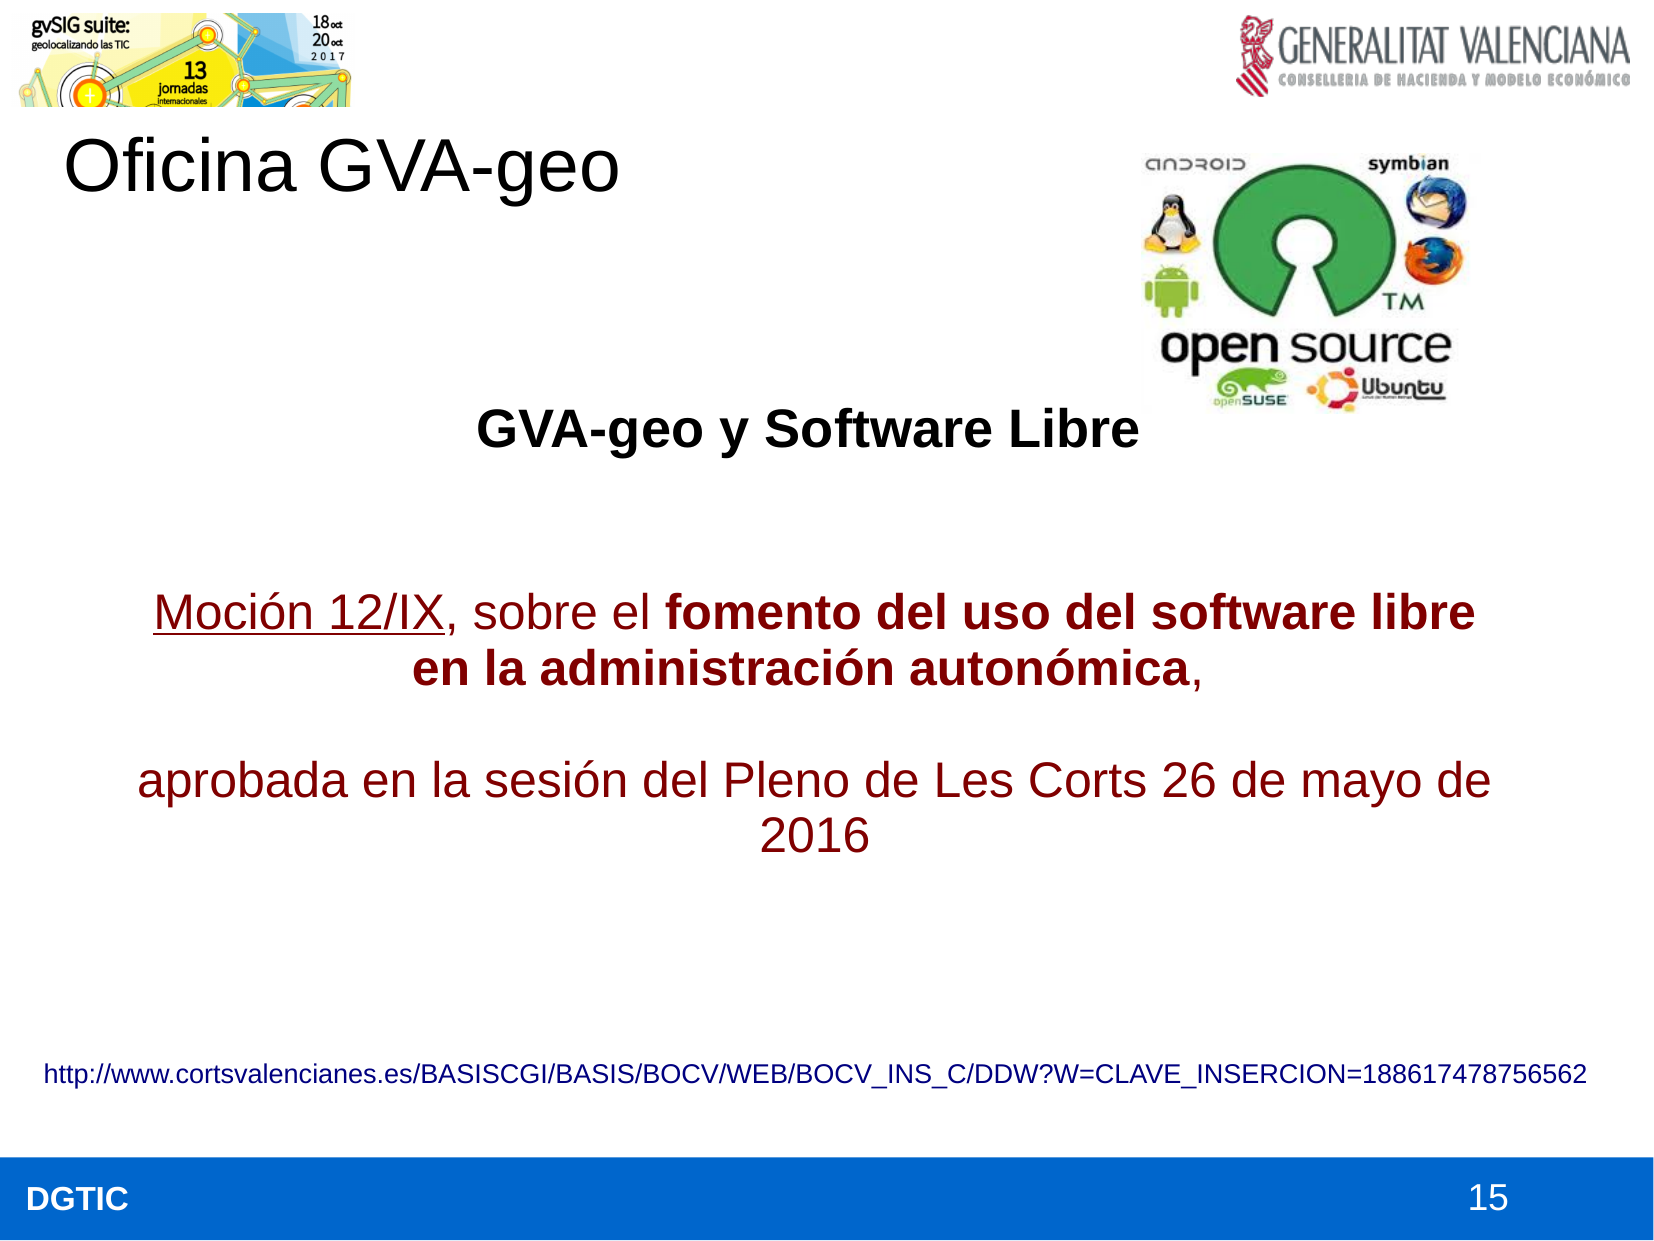

# Oficina GVA-geo
GVA-geo y Software Libre
Moción 12/IX, sobre el fomento del uso del software libre en la administración autonómica,
aprobada en la sesión del Pleno de Les Corts 26 de mayo de 2016
http://www.cortsvalencianes.es/BASISCGI/BASIS/BOCV/WEB/BOCV_INS_C/DDW?W=CLAVE_INSERCION=188617478756562